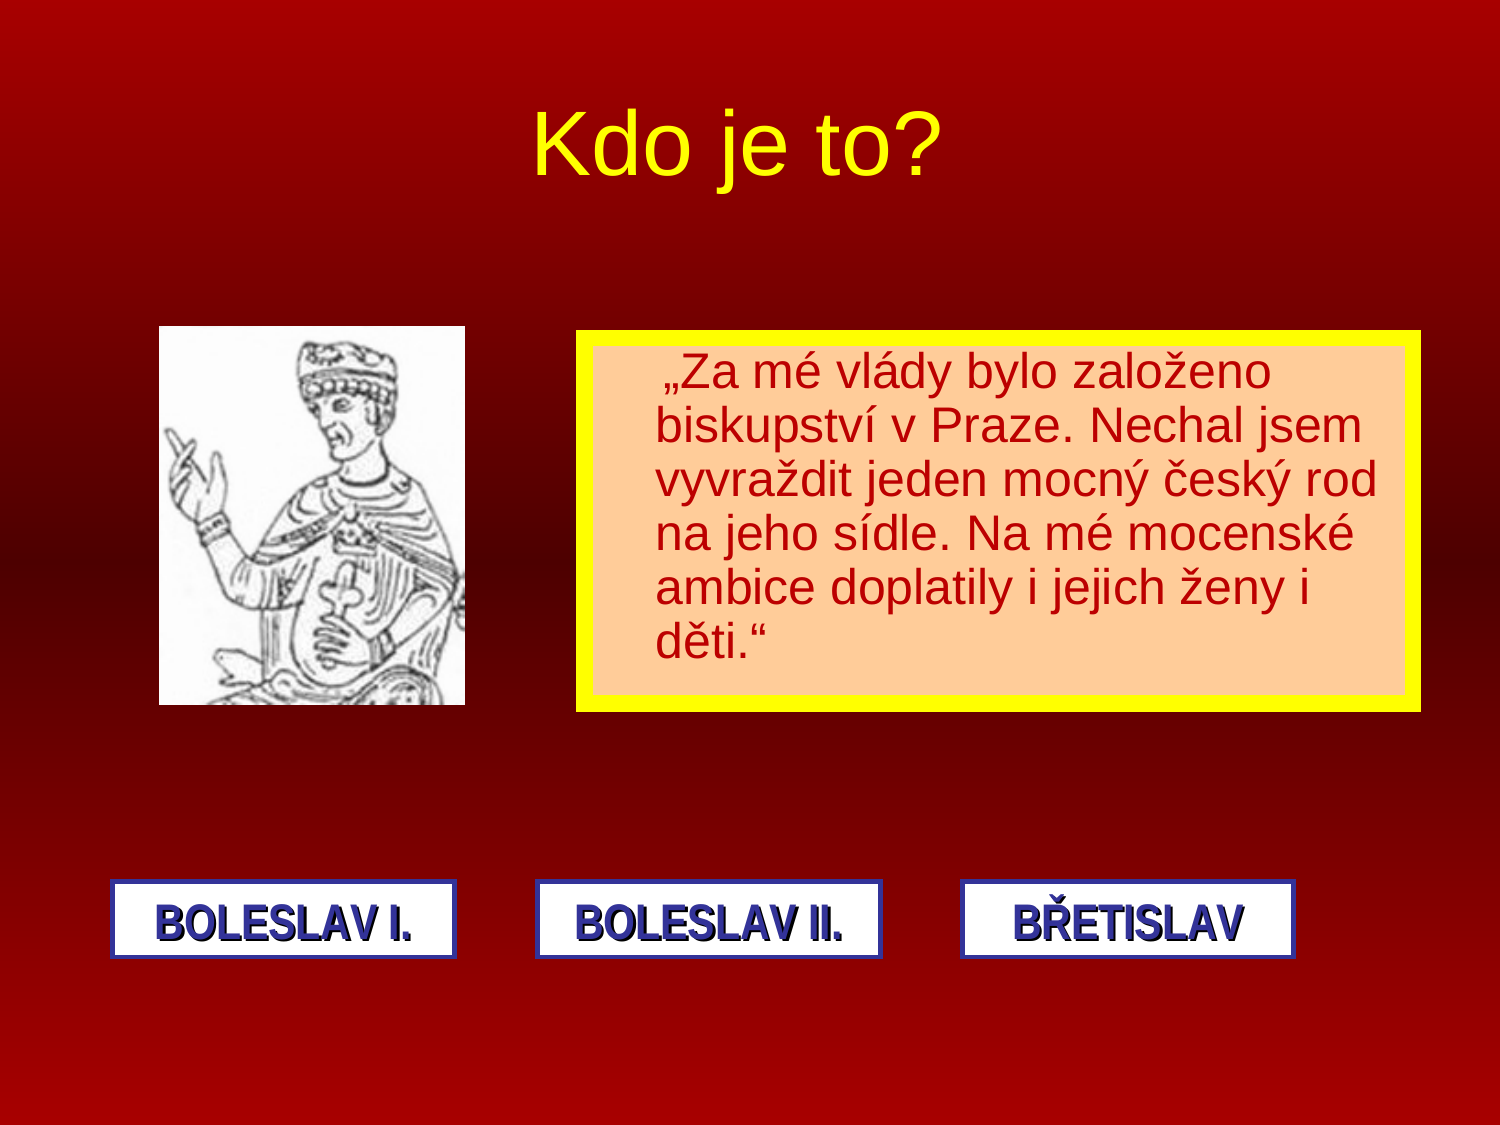

# Kdo je to?
	 „Za mé vlády bylo založeno biskupství v Praze. Nechal jsem vyvraždit jeden mocný český rod na jeho sídle. Na mé mocenské ambice doplatily i jejich ženy i děti.“
BOLESLAV I.
BOLESLAV II.
BŘETISLAV